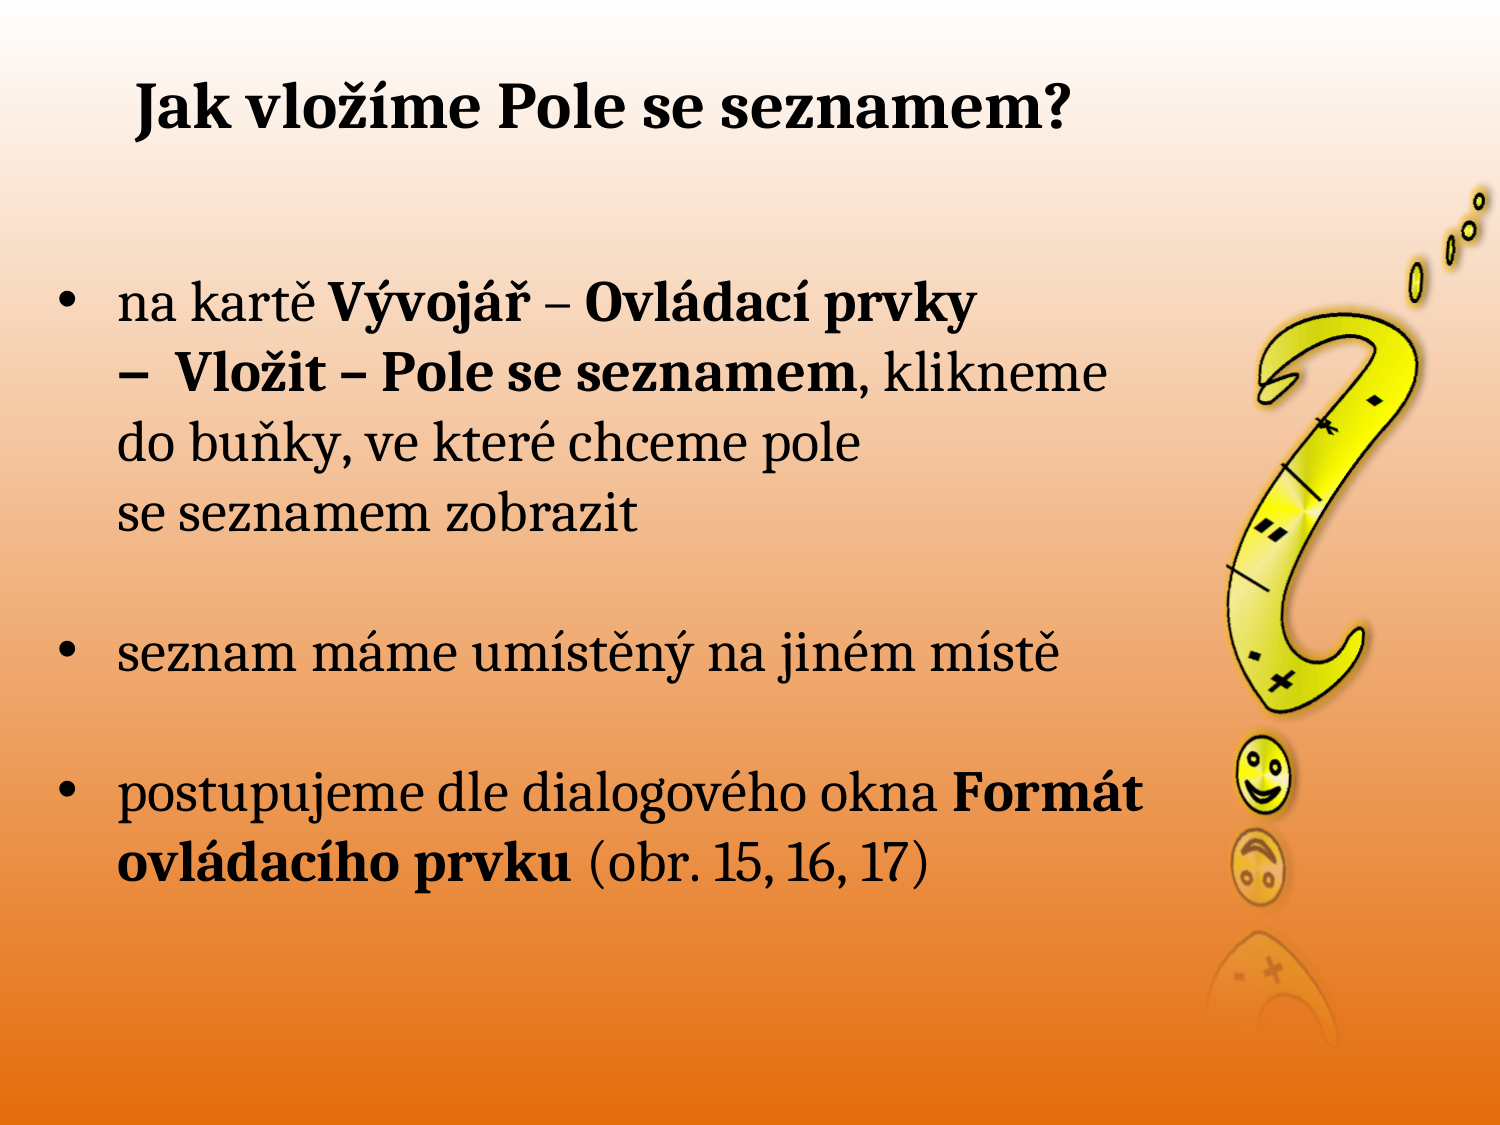

Jak vložíme Pole se seznamem?
na kartě Vývojář – Ovládací prvky
	– Vložit – Pole se seznamem, klikneme
	do buňky, ve které chceme pole
	se seznamem zobrazit
seznam máme umístěný na jiném místě
postupujeme dle dialogového okna Formát ovládacího prvku (obr. 15, 16, 17)